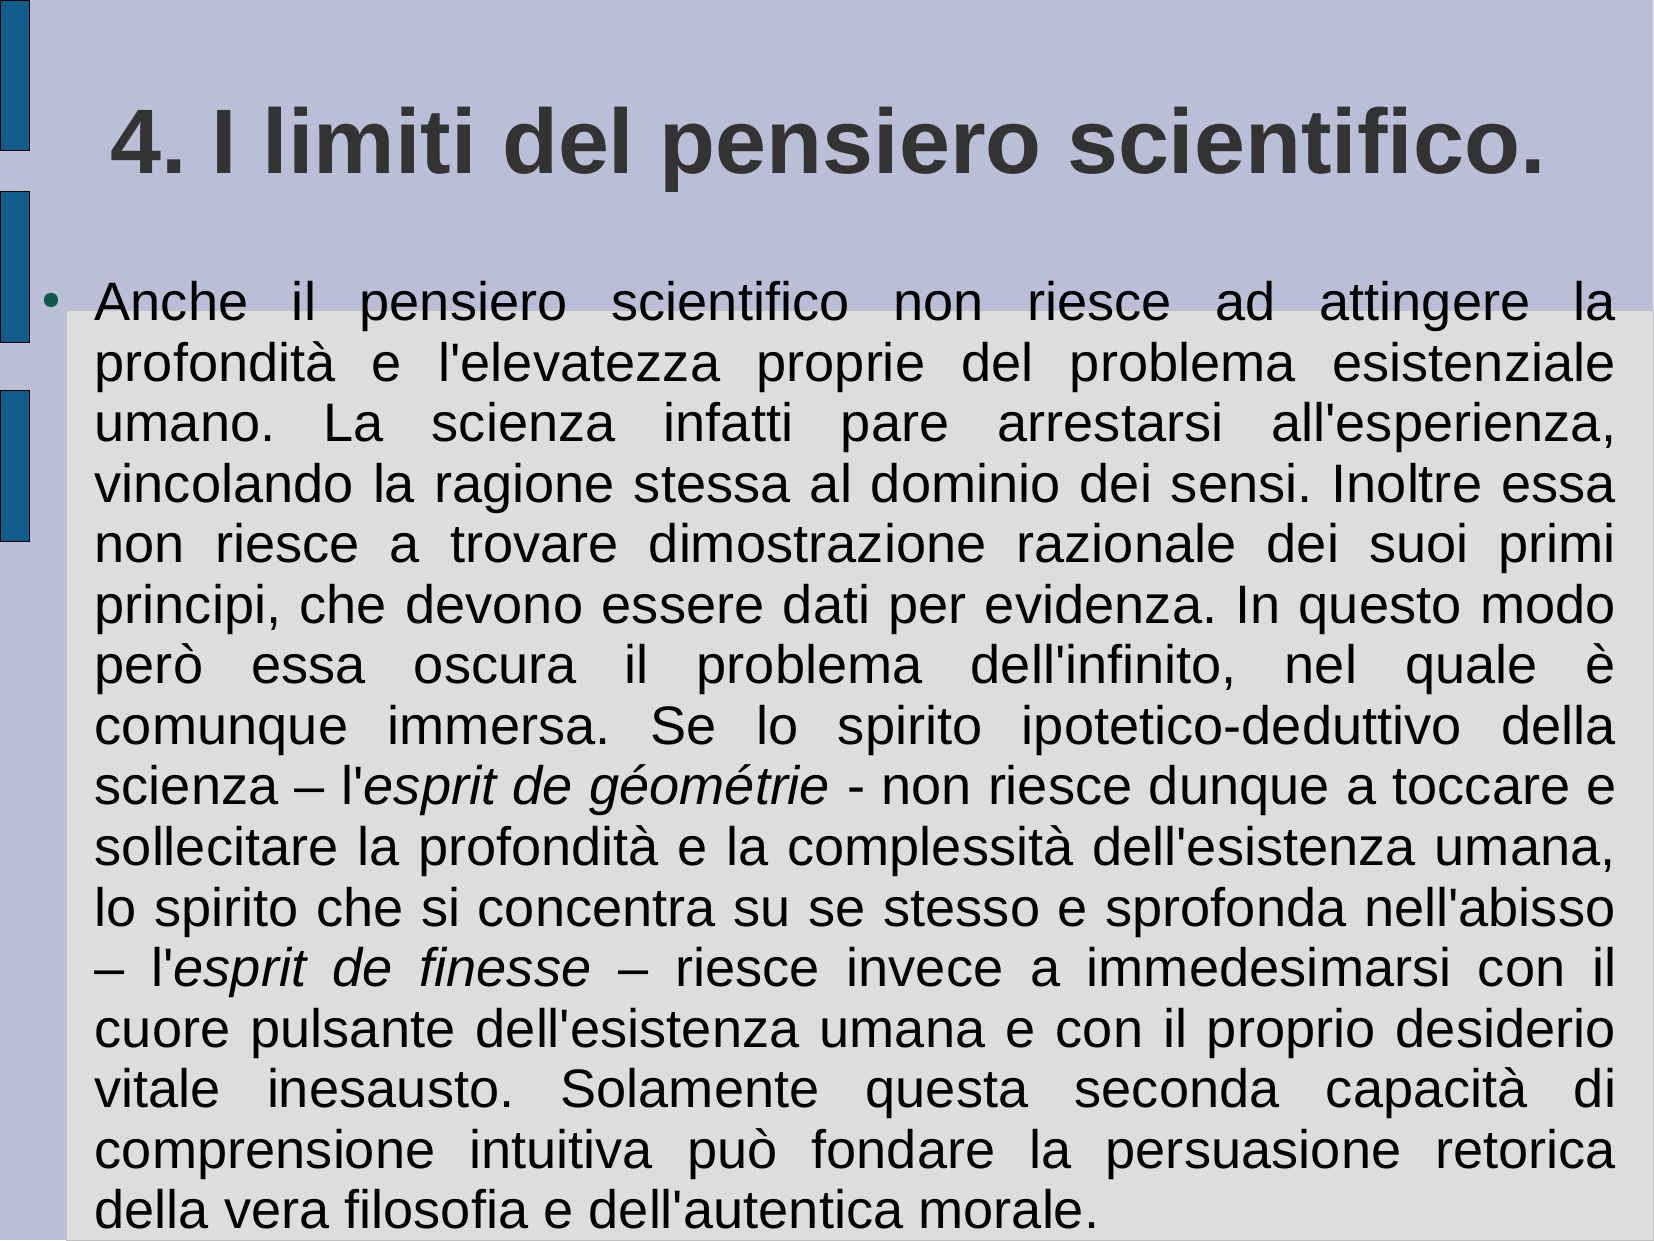

# 4. I limiti del pensiero scientifico.
Anche il pensiero scientifico non riesce ad attingere la profondità e l'elevatezza proprie del problema esistenziale umano. La scienza infatti pare arrestarsi all'esperienza, vincolando la ragione stessa al dominio dei sensi. Inoltre essa non riesce a trovare dimostrazione razionale dei suoi primi principi, che devono essere dati per evidenza. In questo modo però essa oscura il problema dell'infinito, nel quale è comunque immersa. Se lo spirito ipotetico-deduttivo della scienza – l'esprit de géométrie - non riesce dunque a toccare e sollecitare la profondità e la complessità dell'esistenza umana, lo spirito che si concentra su se stesso e sprofonda nell'abisso – l'esprit de finesse – riesce invece a immedesimarsi con il cuore pulsante dell'esistenza umana e con il proprio desiderio vitale inesausto. Solamente questa seconda capacità di comprensione intuitiva può fondare la persuasione retorica della vera filosofia e dell'autentica morale.